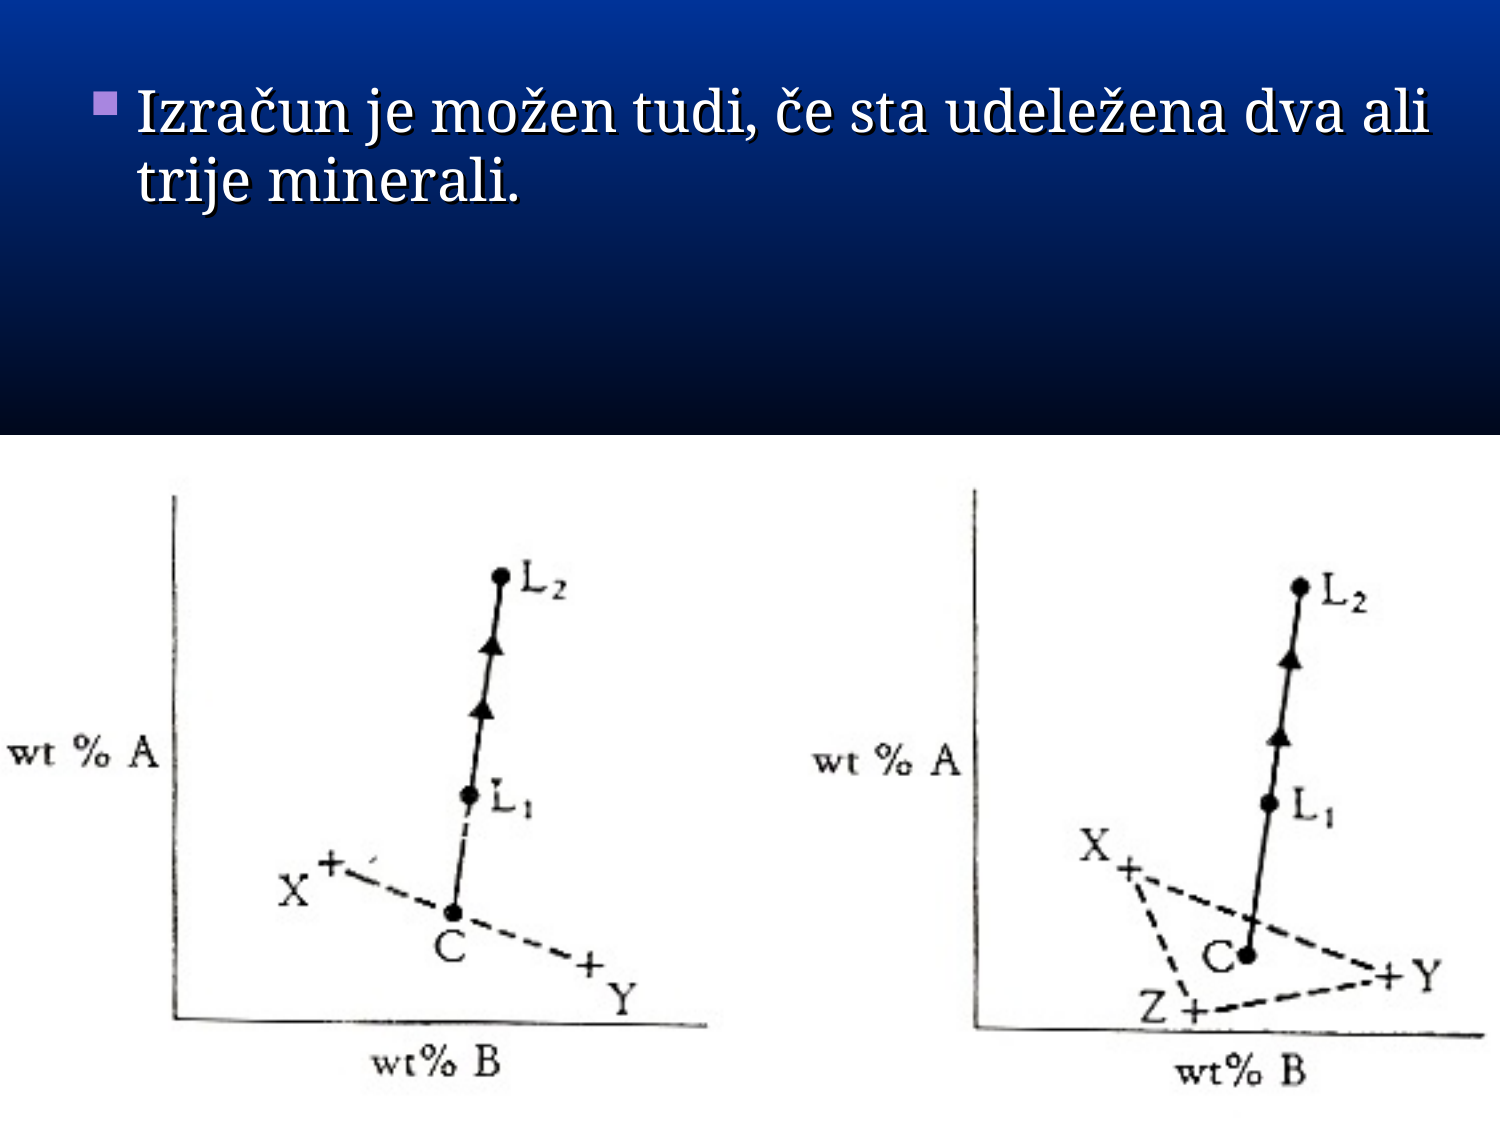

# Izračun je možen tudi, če sta udeležena dva ali trije minerali.